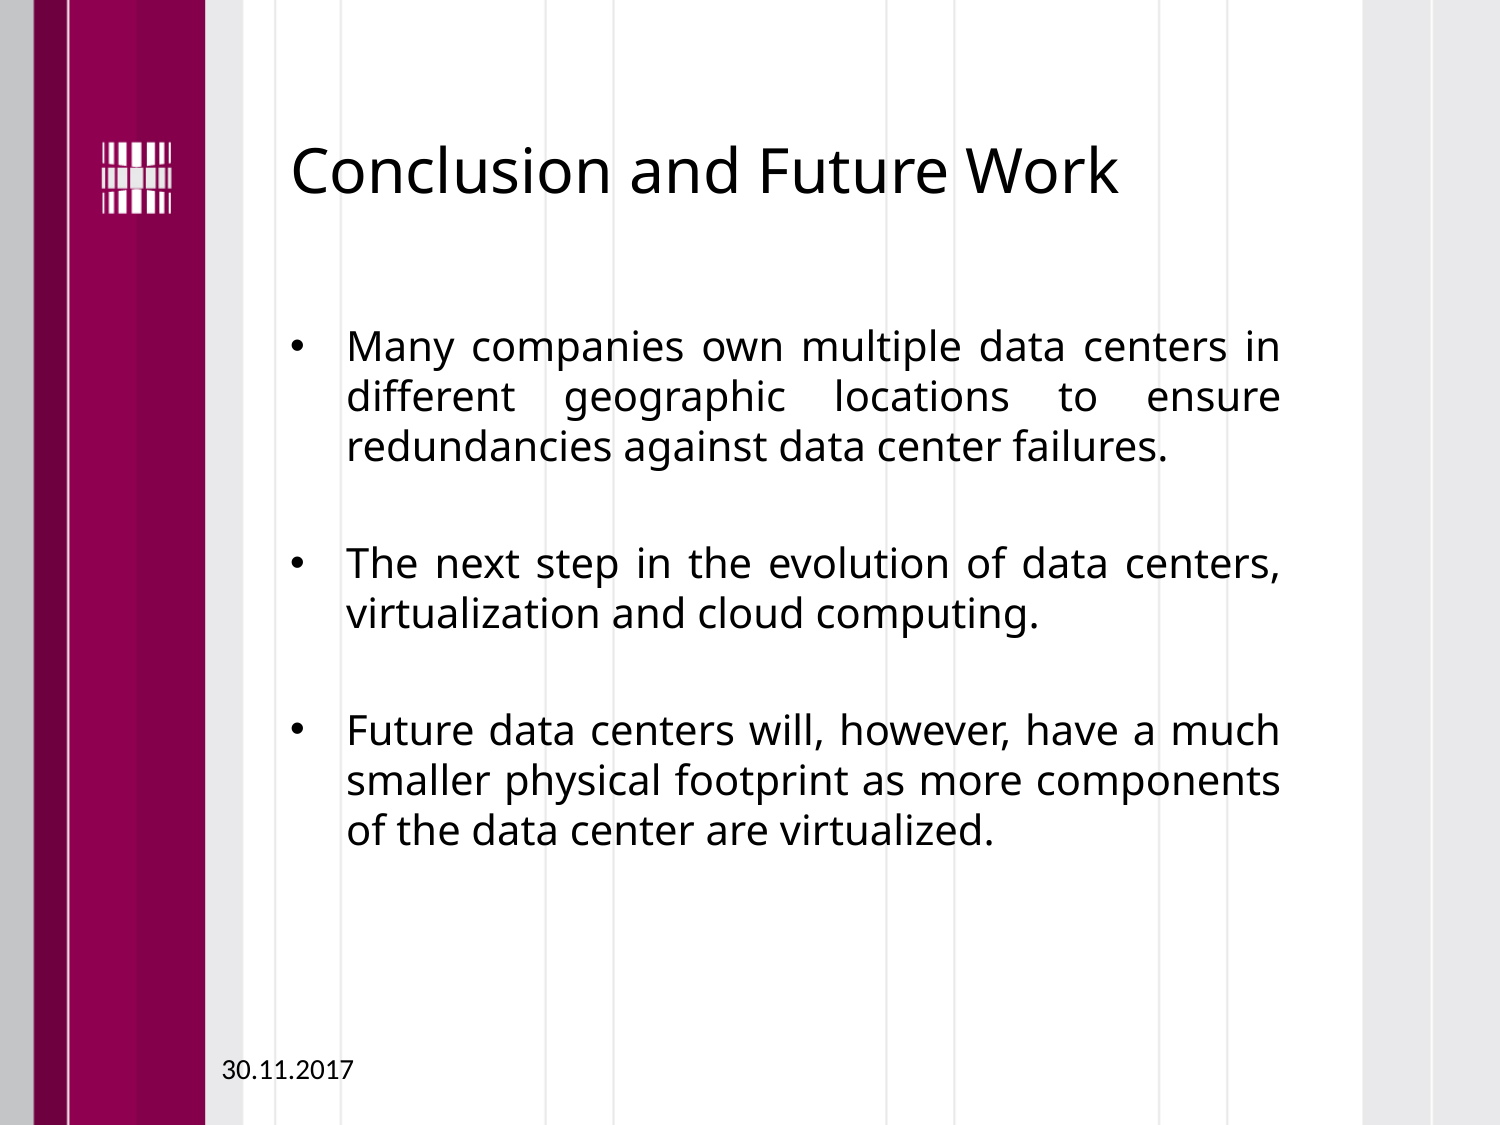

# Conclusion and Future Work
Many companies own multiple data centers in different geographic locations to ensure redundancies against data center failures.
The next step in the evolution of data centers, virtualization and cloud computing.
Future data centers will, however, have a much smaller physical footprint as more components of the data center are virtualized.
30.11.2017